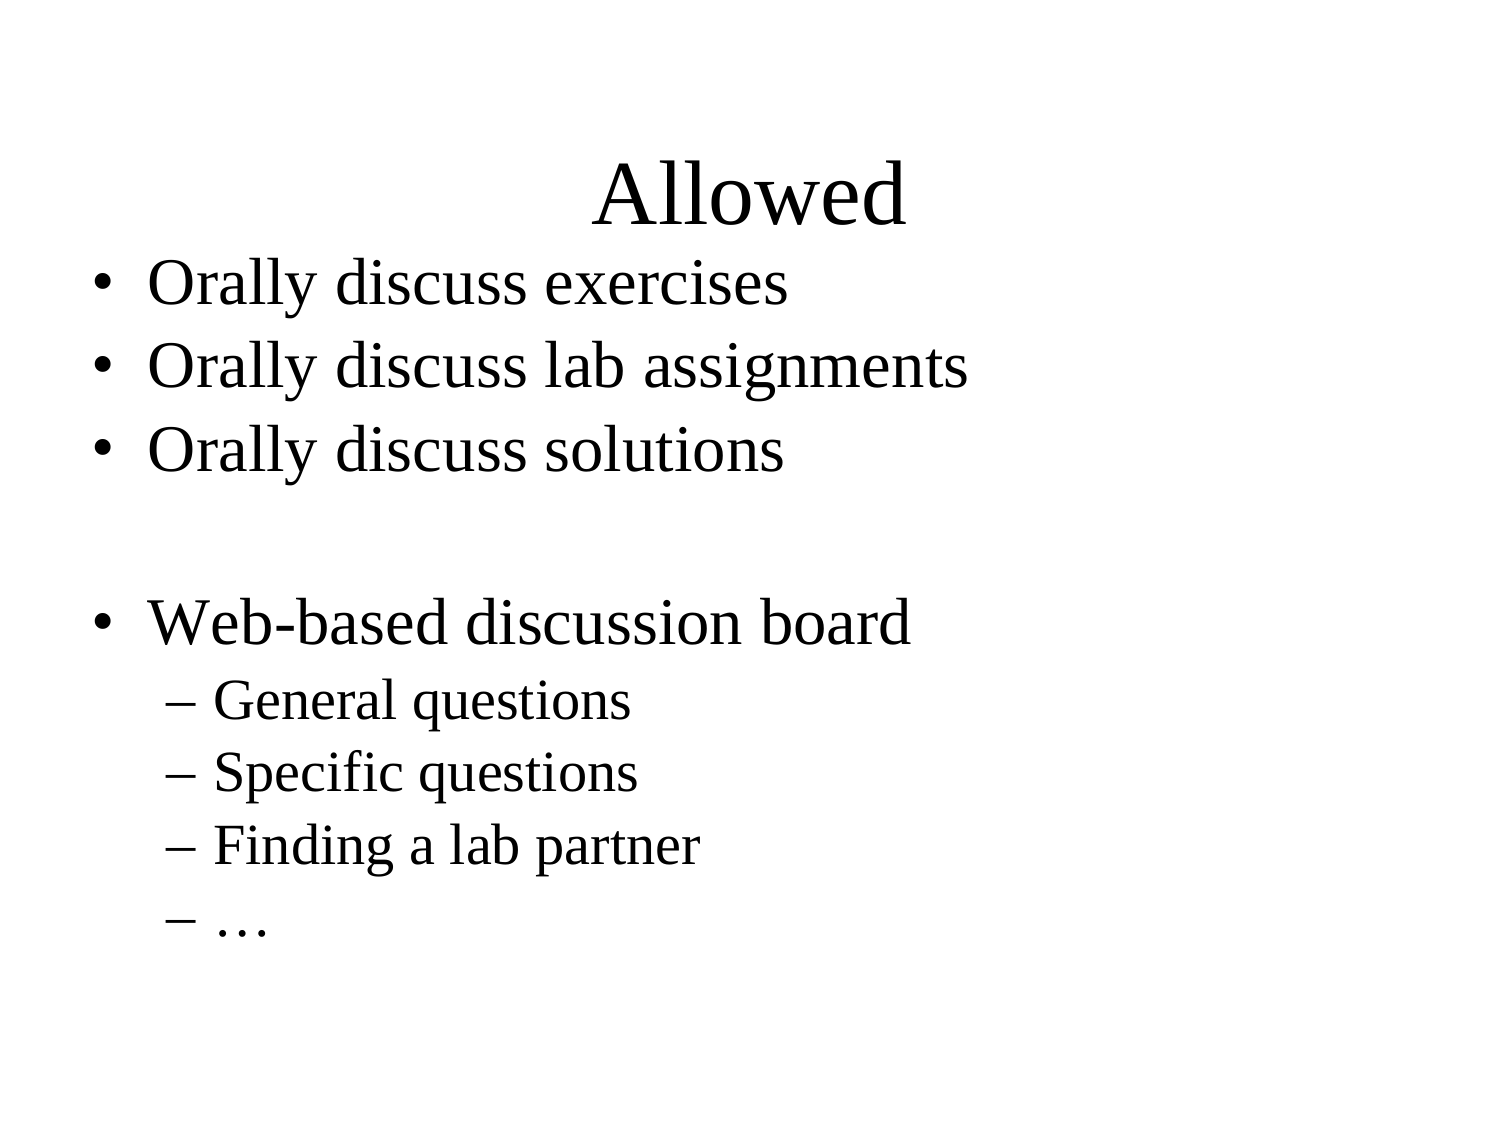

# Allowed
Orally discuss exercises
Orally discuss lab assignments
Orally discuss solutions
Web-based discussion board
General questions
Specific questions
Finding a lab partner
…